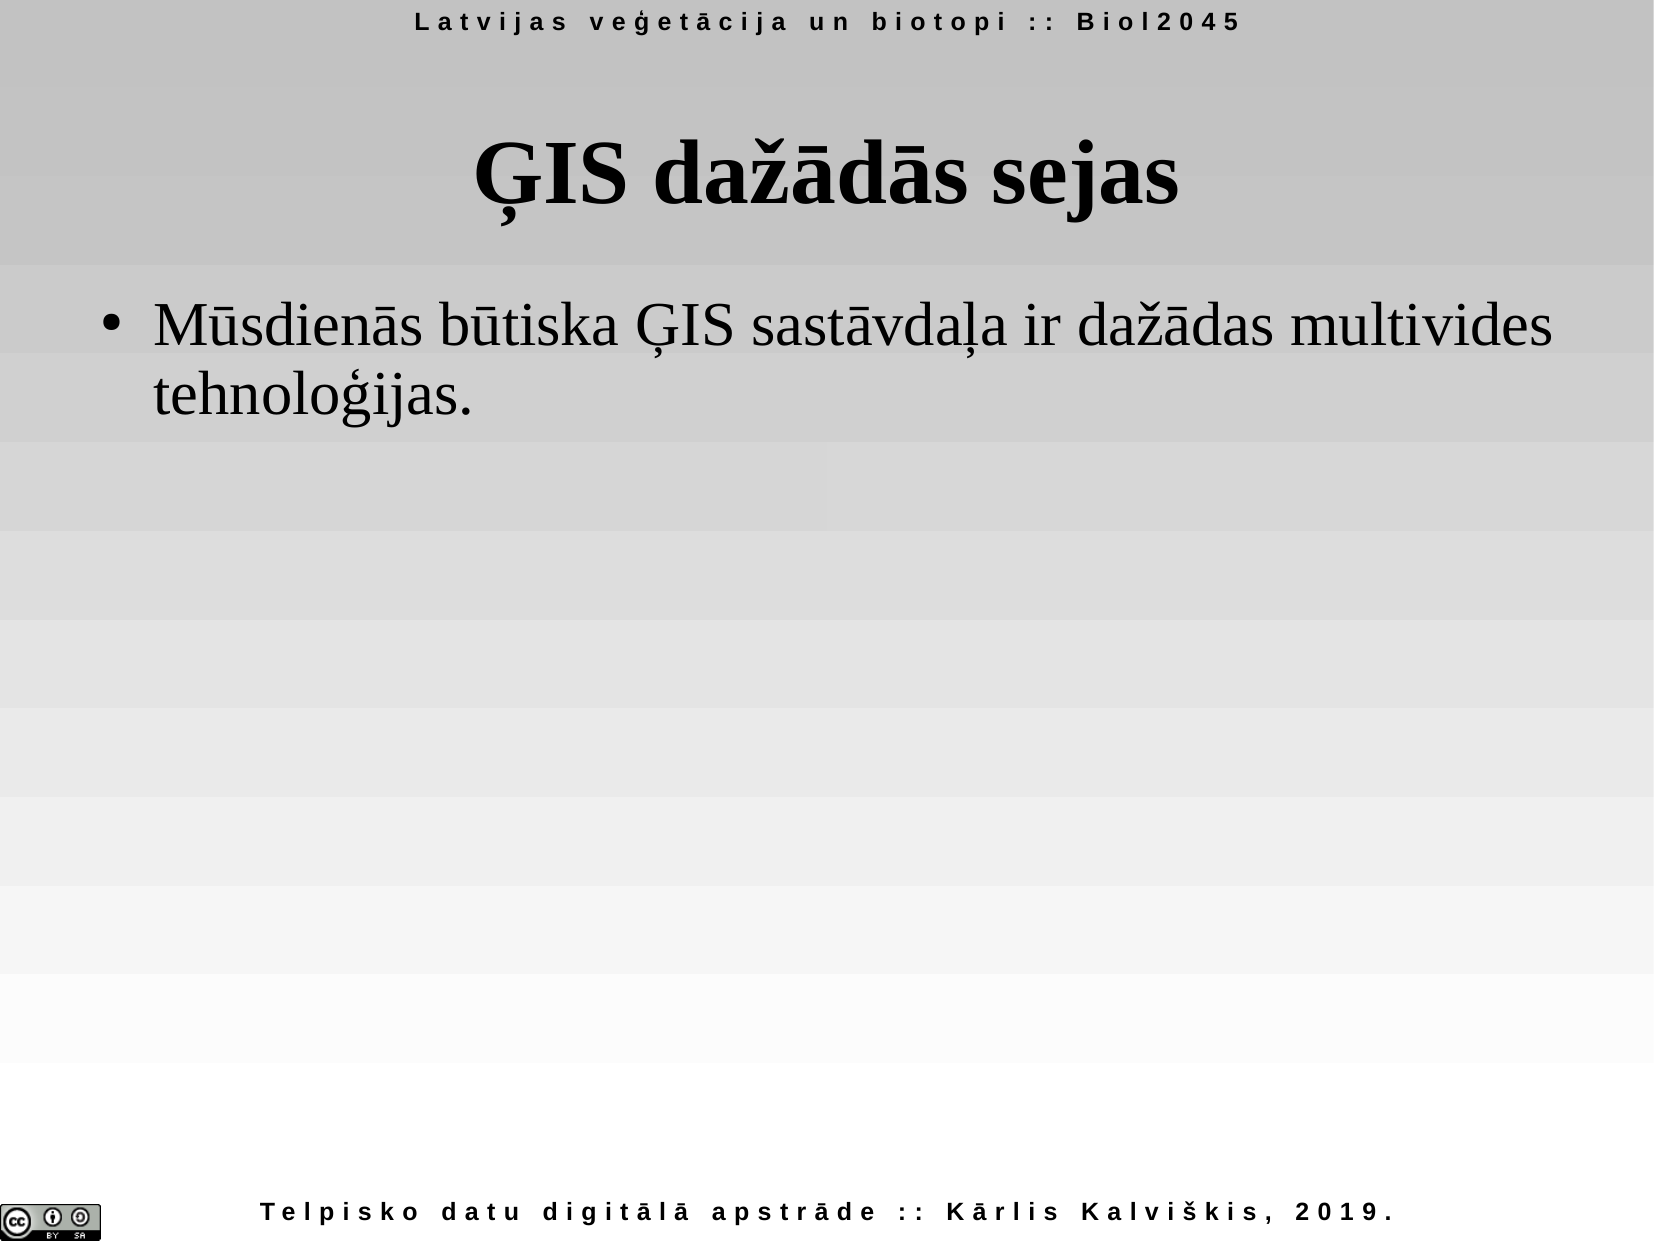

# ĢIS dažādās sejas
Mūsdienās būtiska ĢIS sastāvdaļa ir dažādas multivides tehnoloģijas.